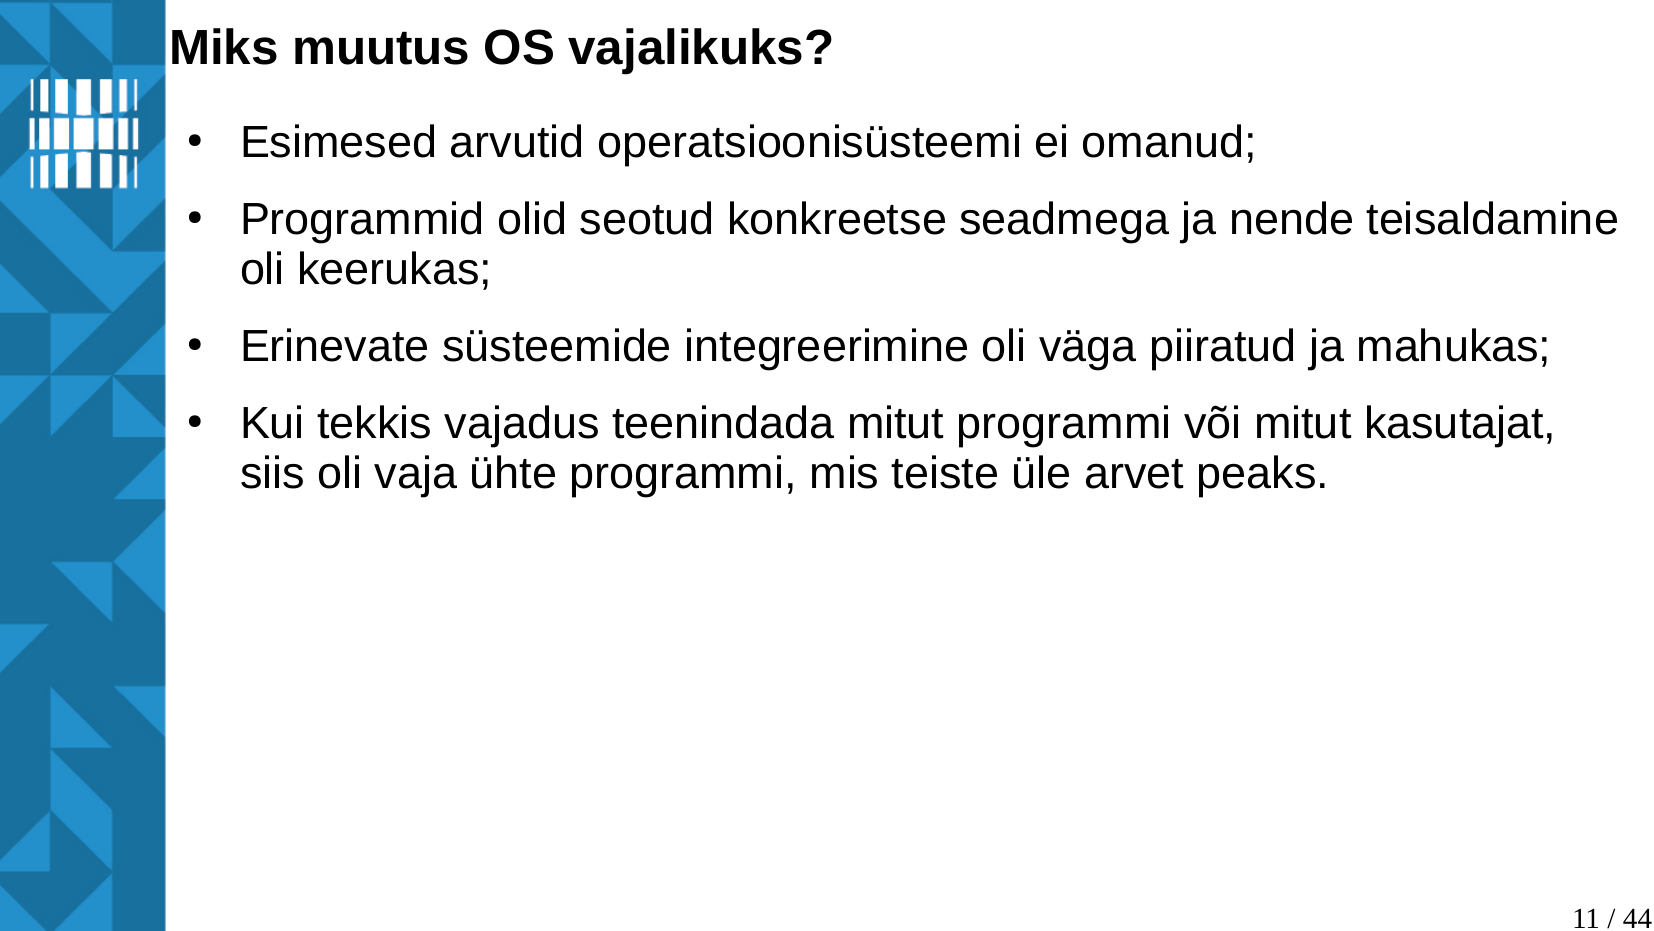

# Miks muutus OS vajalikuks?
Esimesed arvutid operatsioonisüsteemi ei omanud;
Programmid olid seotud konkreetse seadmega ja nende teisaldamine oli keerukas;
Erinevate süsteemide integreerimine oli väga piiratud ja mahukas;
Kui tekkis vajadus teenindada mitut programmi või mitut kasutajat, siis oli vaja ühte programmi, mis teiste üle arvet peaks.
11